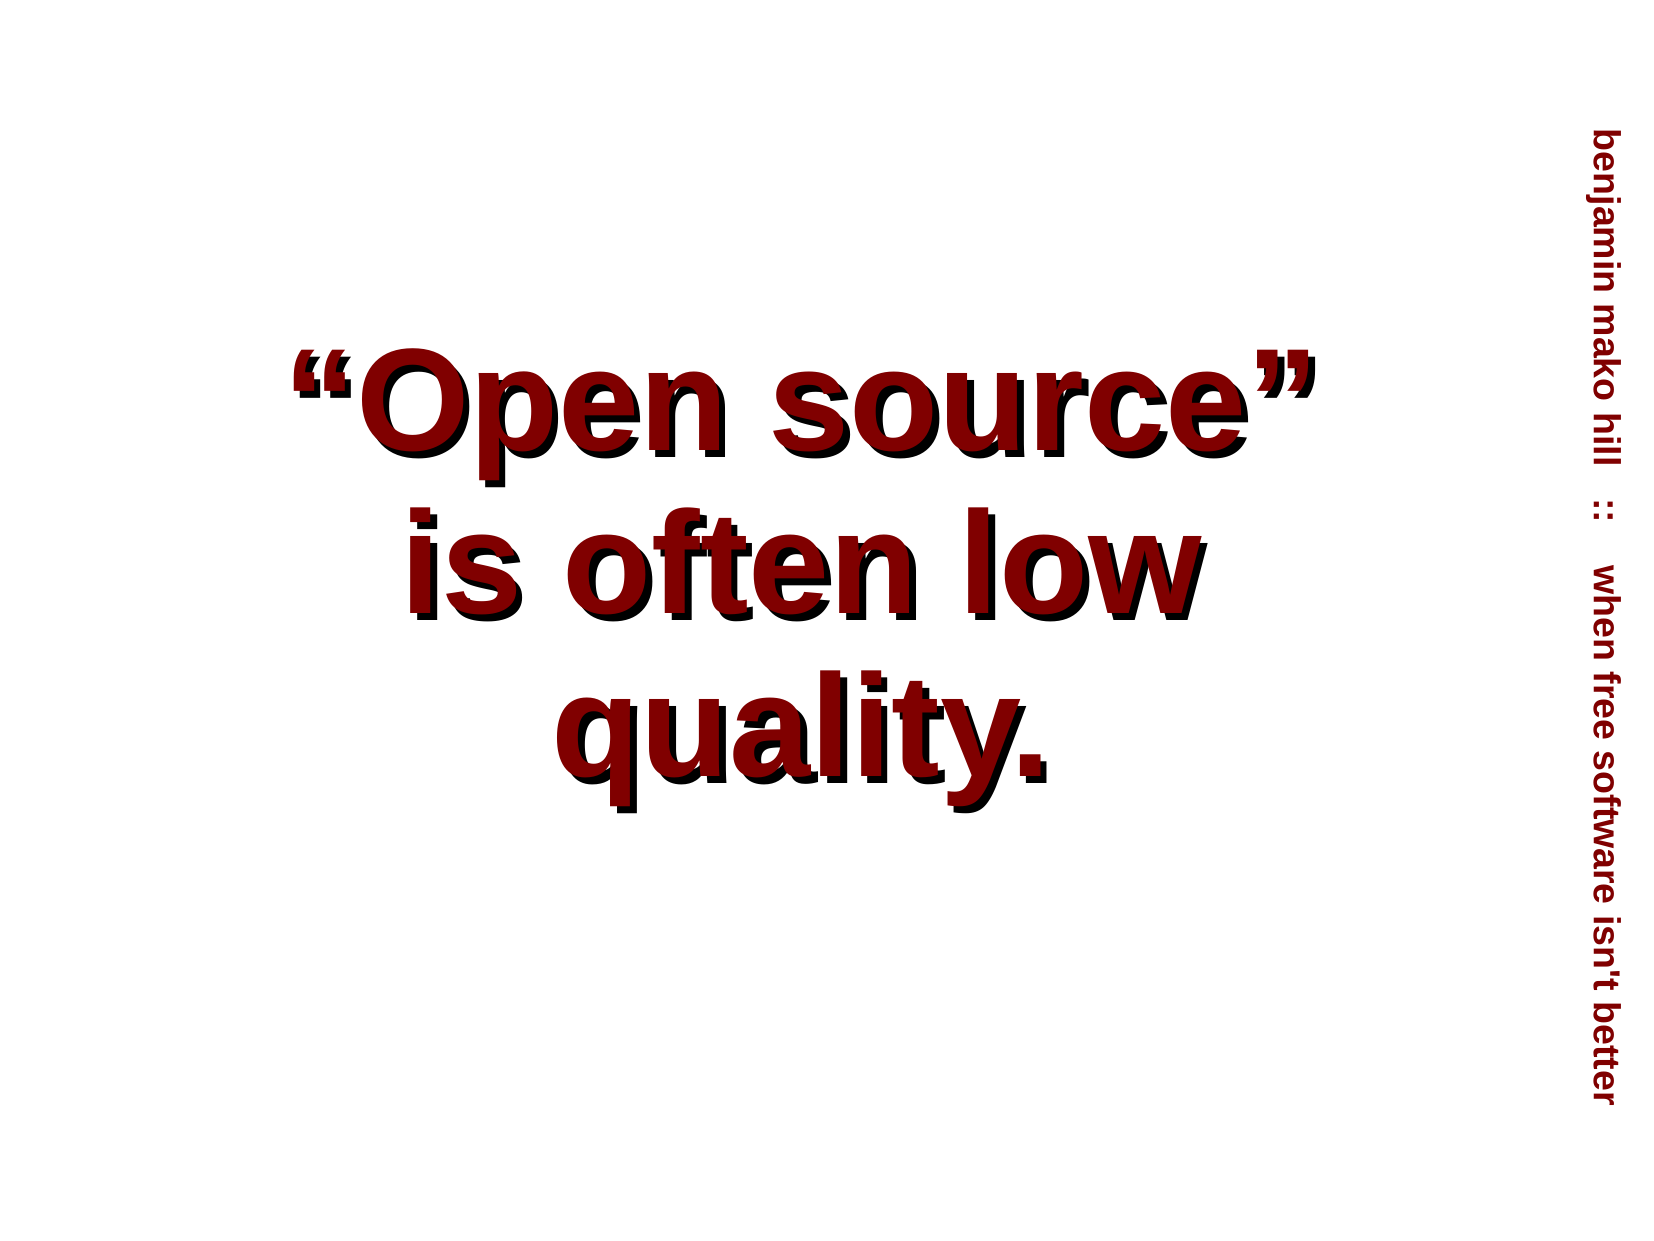

# “Open source”
is often low
quality.